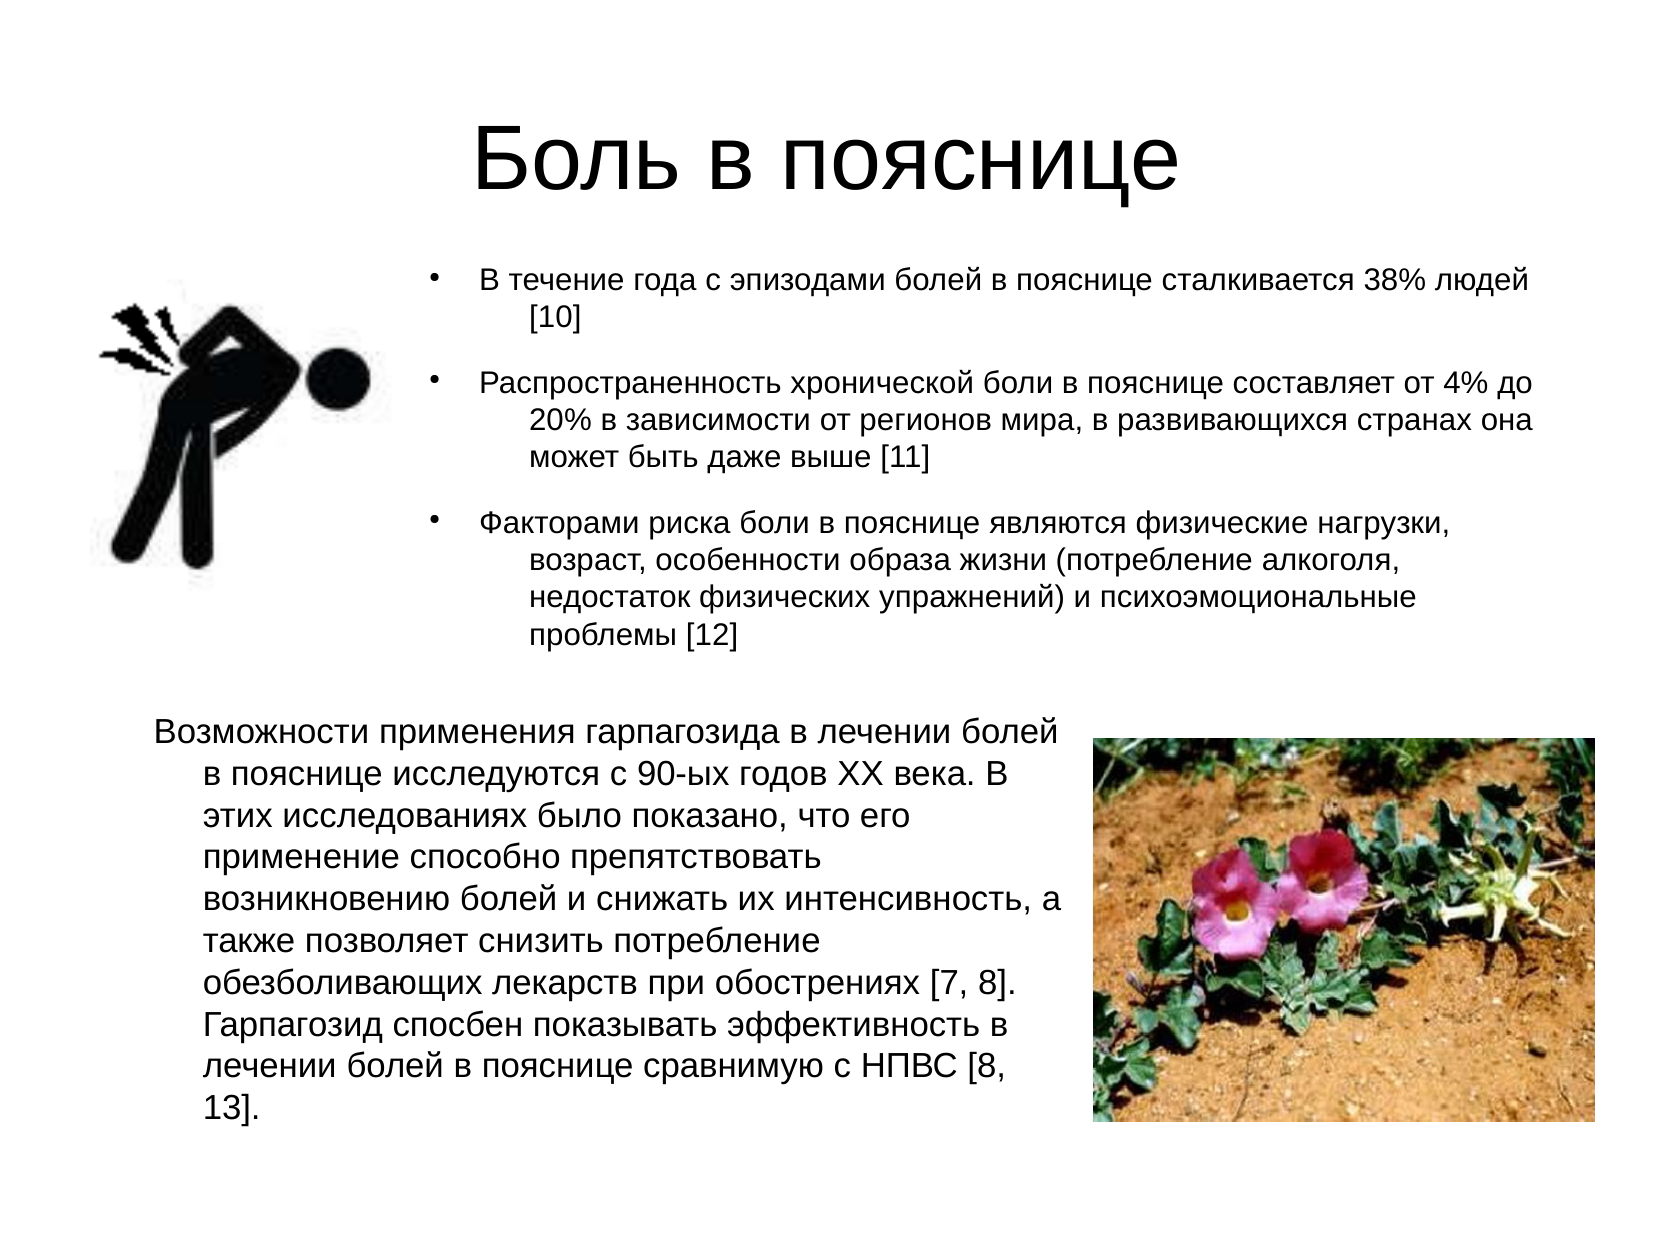

# Боль в пояснице
В течение года с эпизодами болей в пояснице сталкивается 38% людей [10]
Распространенность хронической боли в пояснице составляет от 4% до 20% в зависимости от регионов мира, в развивающихся странах она может быть даже выше [11]
Факторами риска боли в пояснице являются физические нагрузки, возраст, особенности образа жизни (потребление алкоголя, недостаток физических упражнений) и психоэмоциональные проблемы [12]
Возможности применения гарпагозида в лечении болей в пояснице исследуются с 90-ых годов XX века. В этих исследованиях было показано, что его применение способно препятствовать возникновению болей и снижать их интенсивность, а также позволяет снизить потребление обезболивающих лекарств при обострениях [7, 8]. Гарпагозид спосбен показывать эффективность в лечении болей в пояснице сравнимую с НПВС [8, 13].